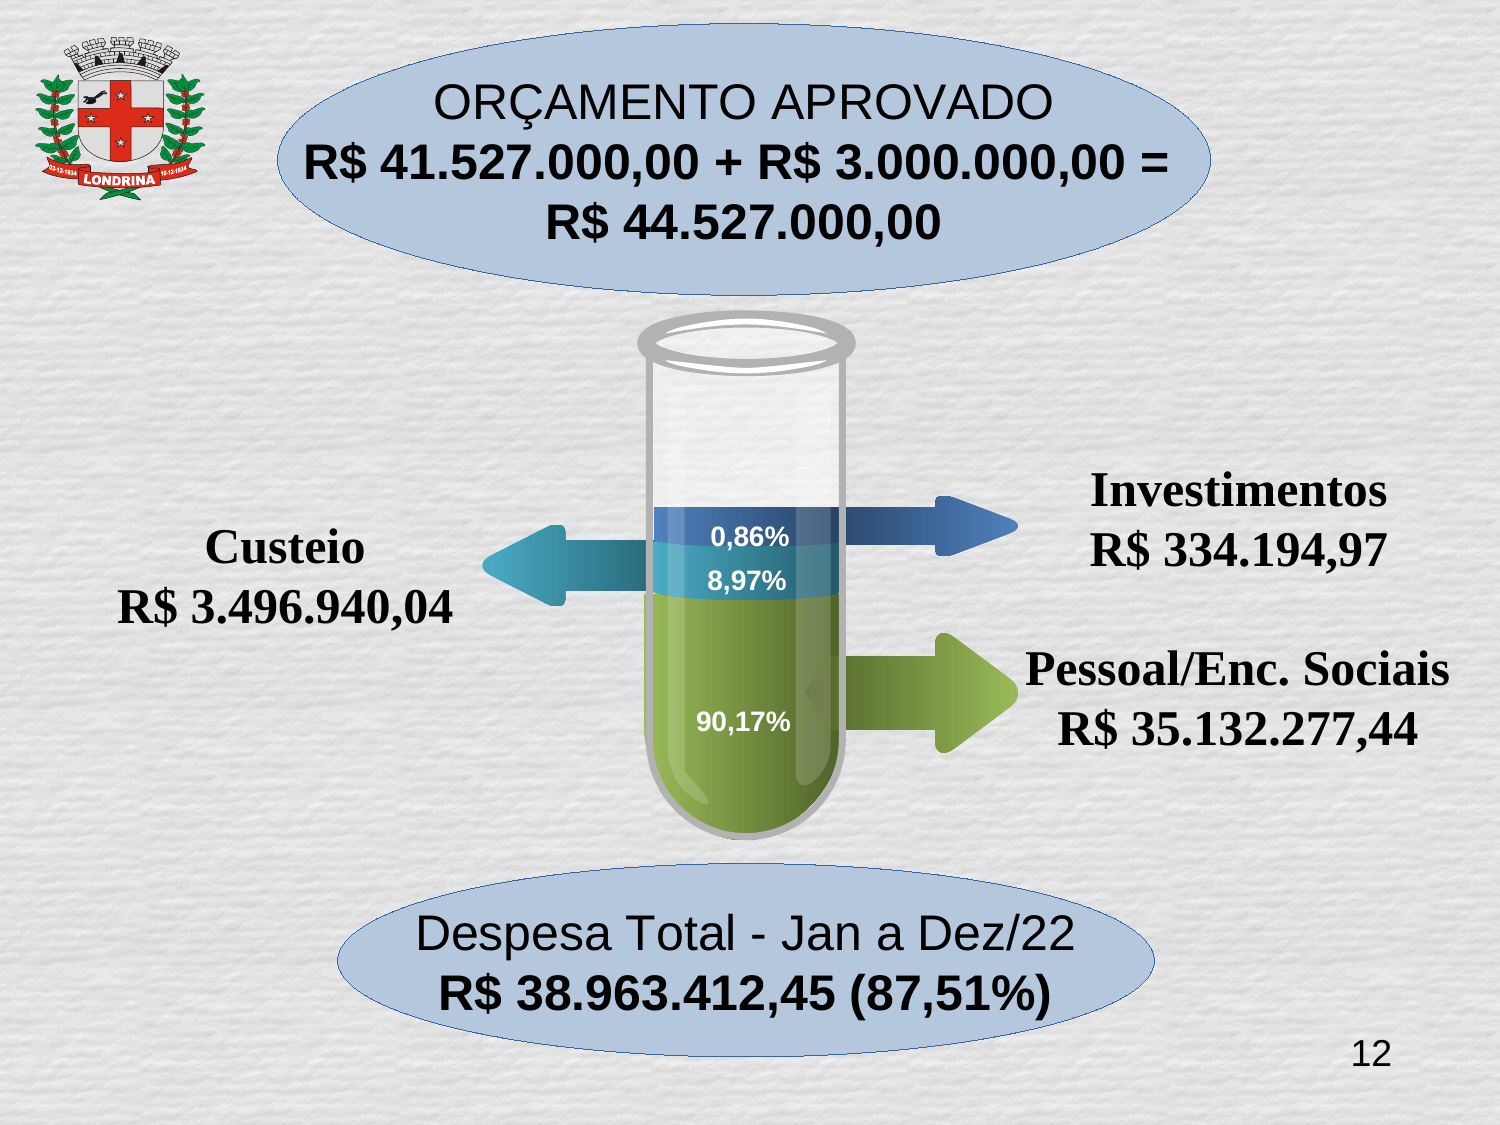

ORÇAMENTO APROVADO
R$ 41.527.000,00 + R$ 3.000.000,00 =
R$ 44.527.000,00
Investimentos
R$ 334.194,97
Custeio
R$ 3.496.940,04
0,86%
8,97%
88,15%
90,17%
Pessoal/Enc. Sociais
R$ 35.132.277,44
Despesa Total - Jan a Dez/22
R$ 38.963.412,45 (87,51%)